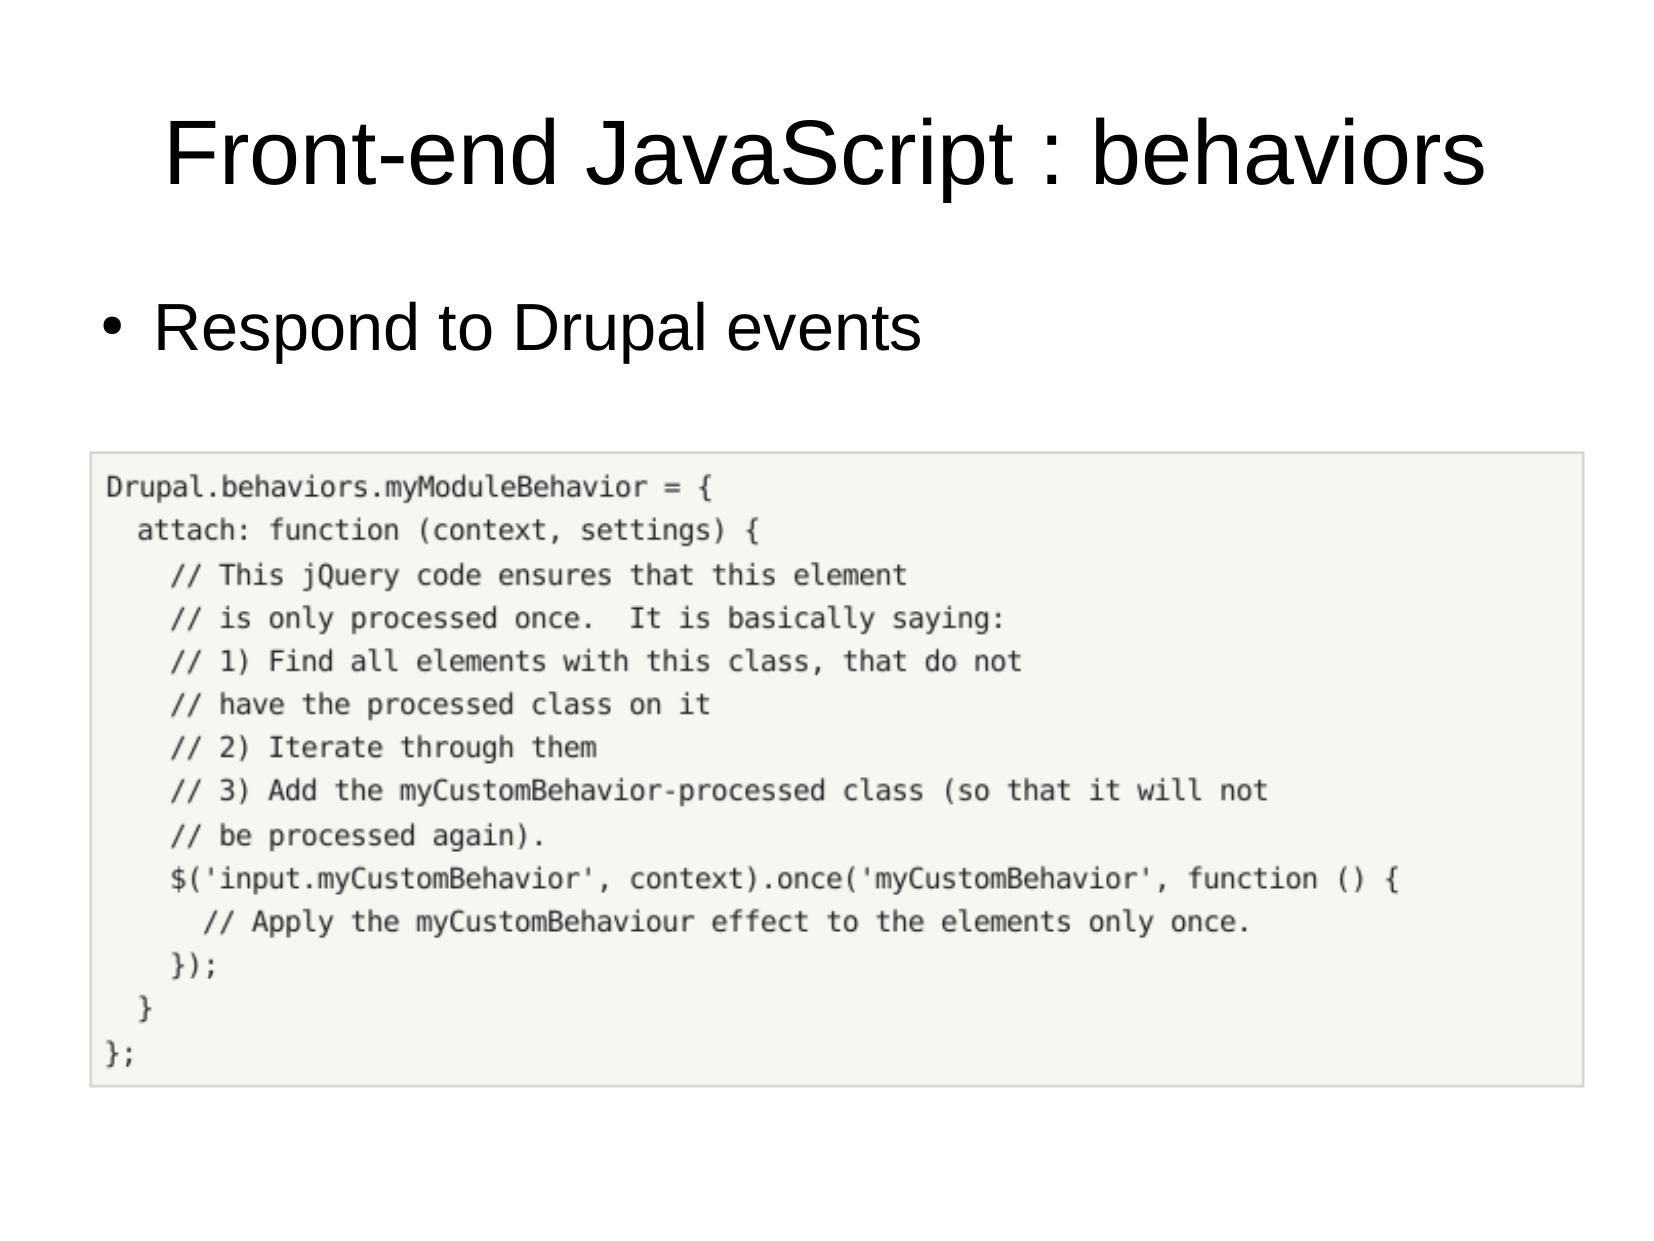

# Front-end JavaScript : behaviors
Respond to Drupal events